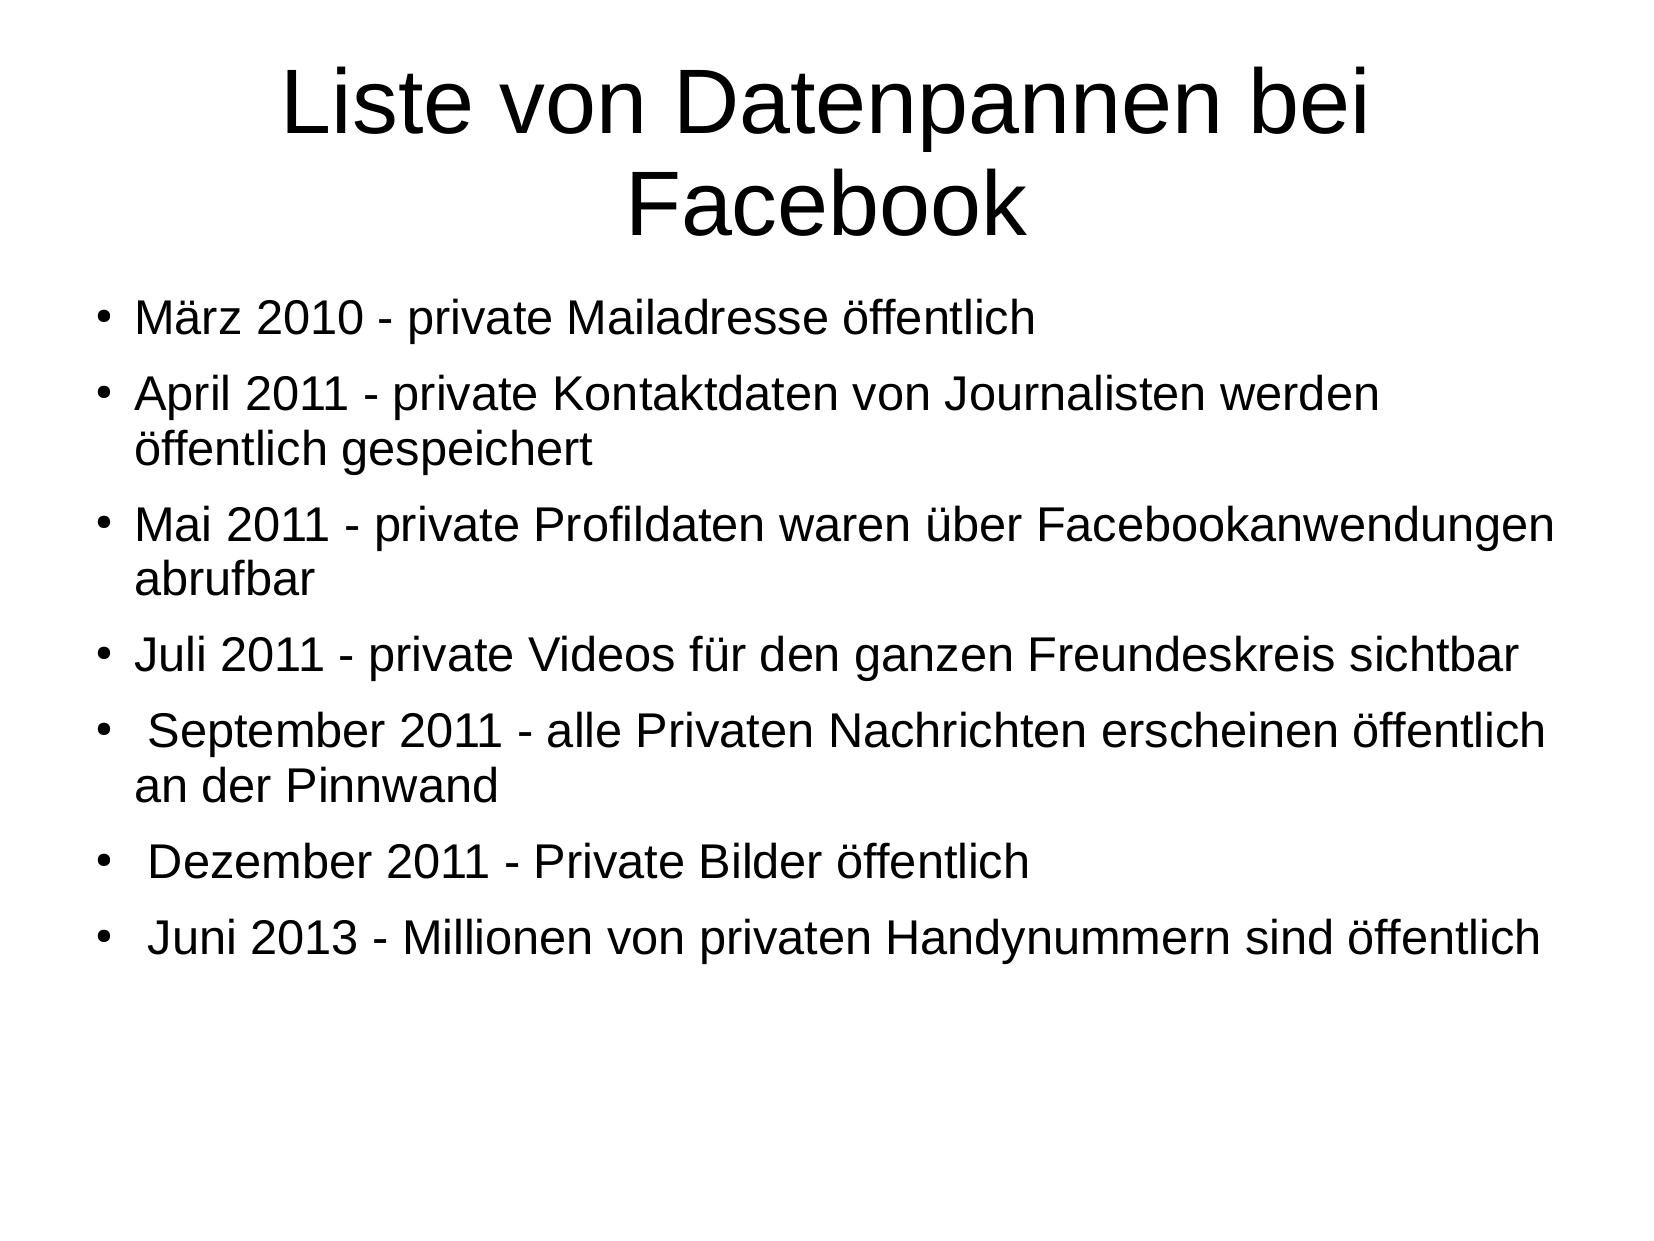

# Liste von Datenpannen bei Facebook
März 2010 - private Mailadresse öffentlich
April 2011 - private Kontaktdaten von Journalisten werden öffentlich gespeichert
Mai 2011 - private Profildaten waren über Facebookanwendungen abrufbar
Juli 2011 - private Videos für den ganzen Freundeskreis sichtbar
 September 2011 - alle Privaten Nachrichten erscheinen öffentlich an der Pinnwand
 Dezember 2011 - Private Bilder öffentlich
 Juni 2013 - Millionen von privaten Handynummern sind öffentlich